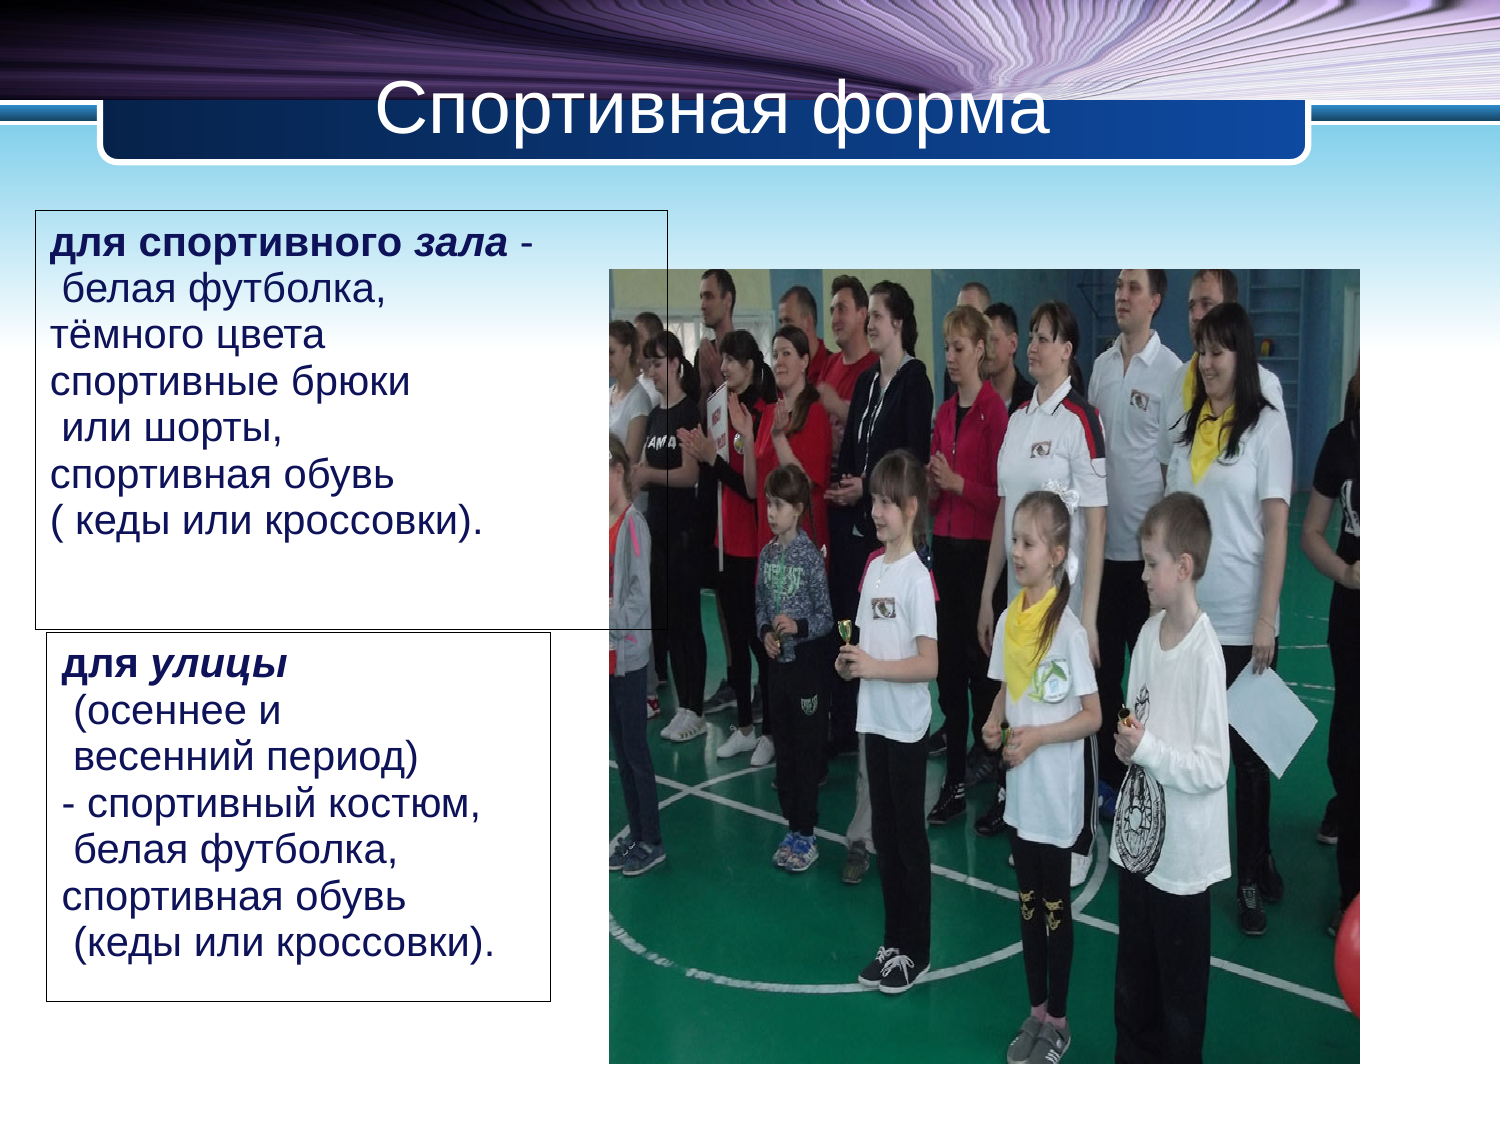

# Спортивная форма
для спортивного зала -
 белая футболка,
тёмного цвета
спортивные брюки
 или шорты,
спортивная обувь
( кеды или кроссовки).
для улицы
 (осеннее и
 весенний период) - спортивный костюм,
 белая футболка,
спортивная обувь
 (кеды или кроссовки).